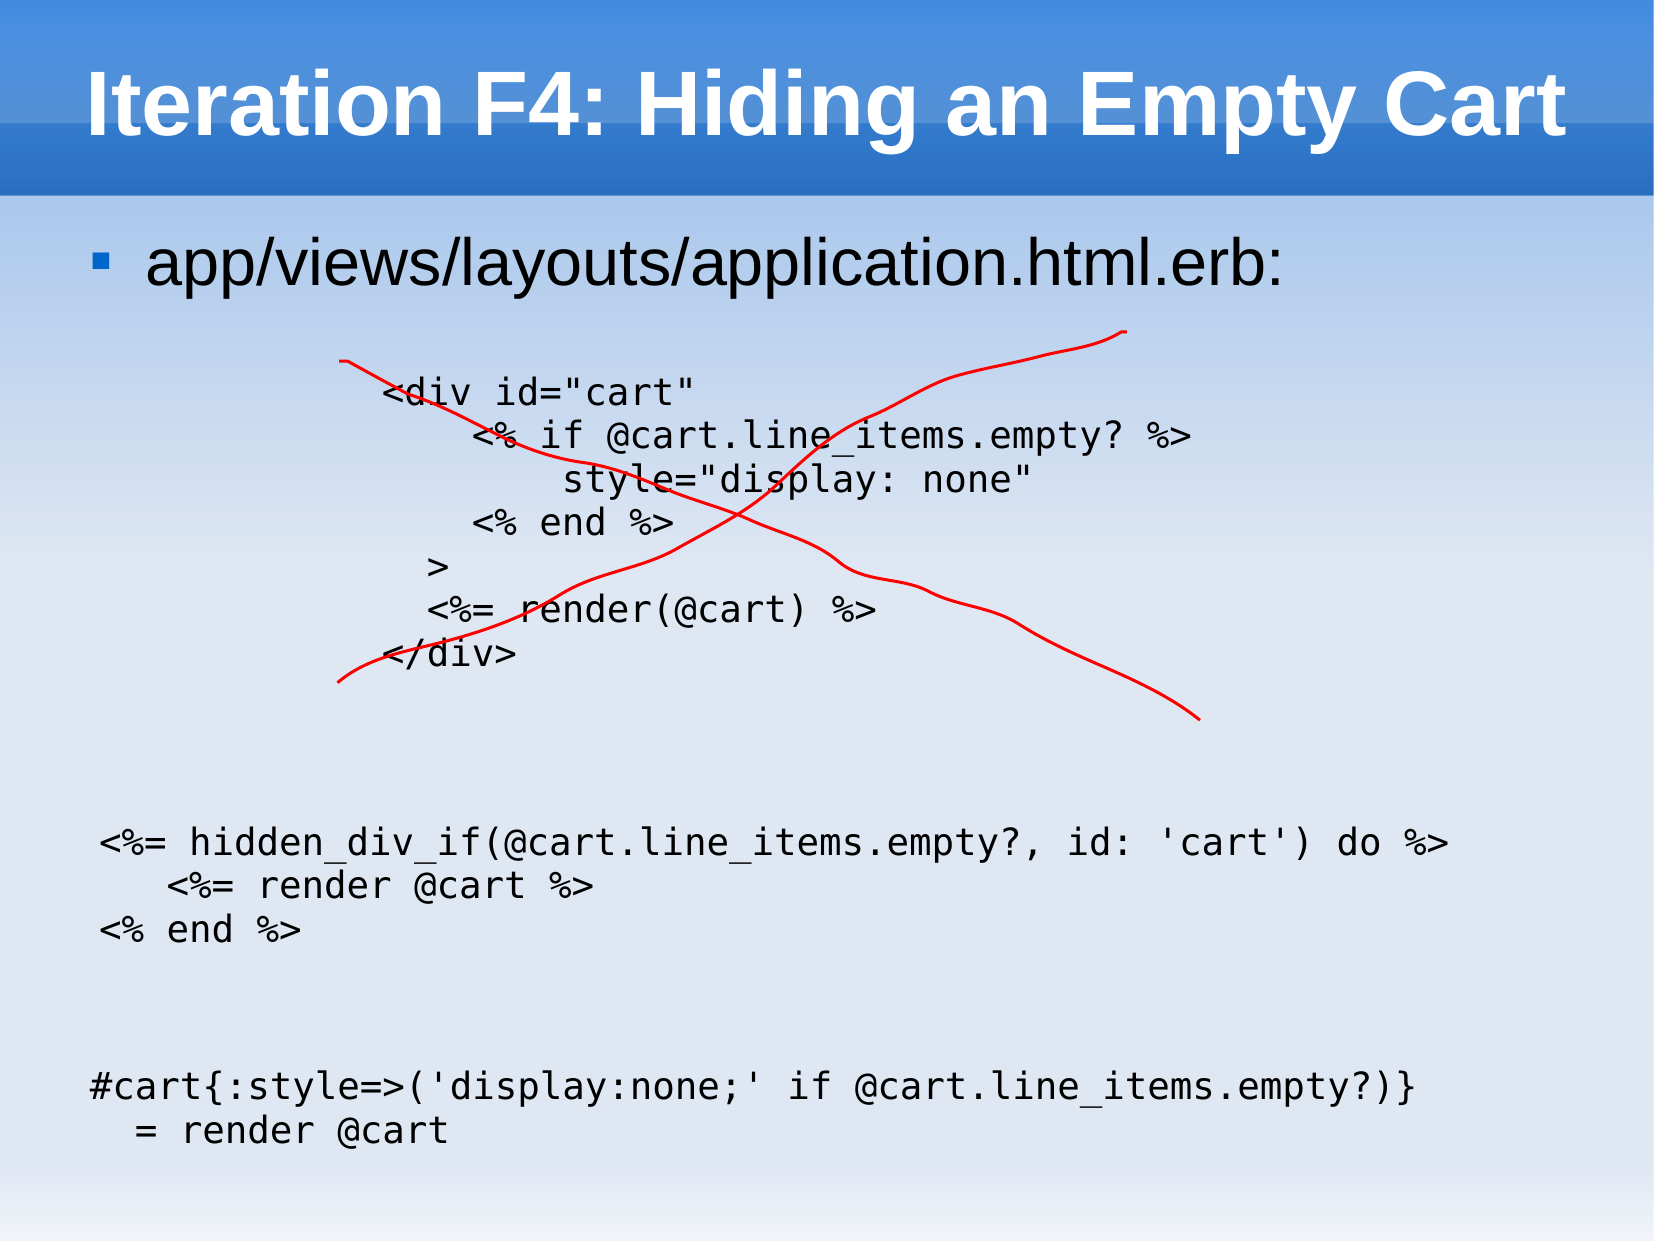

# Iteration F4: Hiding an Empty Cart
app/views/layouts/application.html.erb:
<div id="cart"
 <% if @cart.line_items.empty? %>
 style="display: none"
 <% end %>
 >
 <%= render(@cart) %>
</div>
<%= hidden_div_if(@cart.line_items.empty?, id: 'cart') do %>
 <%= render @cart %>
<% end %>
#cart{:style=>('display:none;' if @cart.line_items.empty?)}
 = render @cart